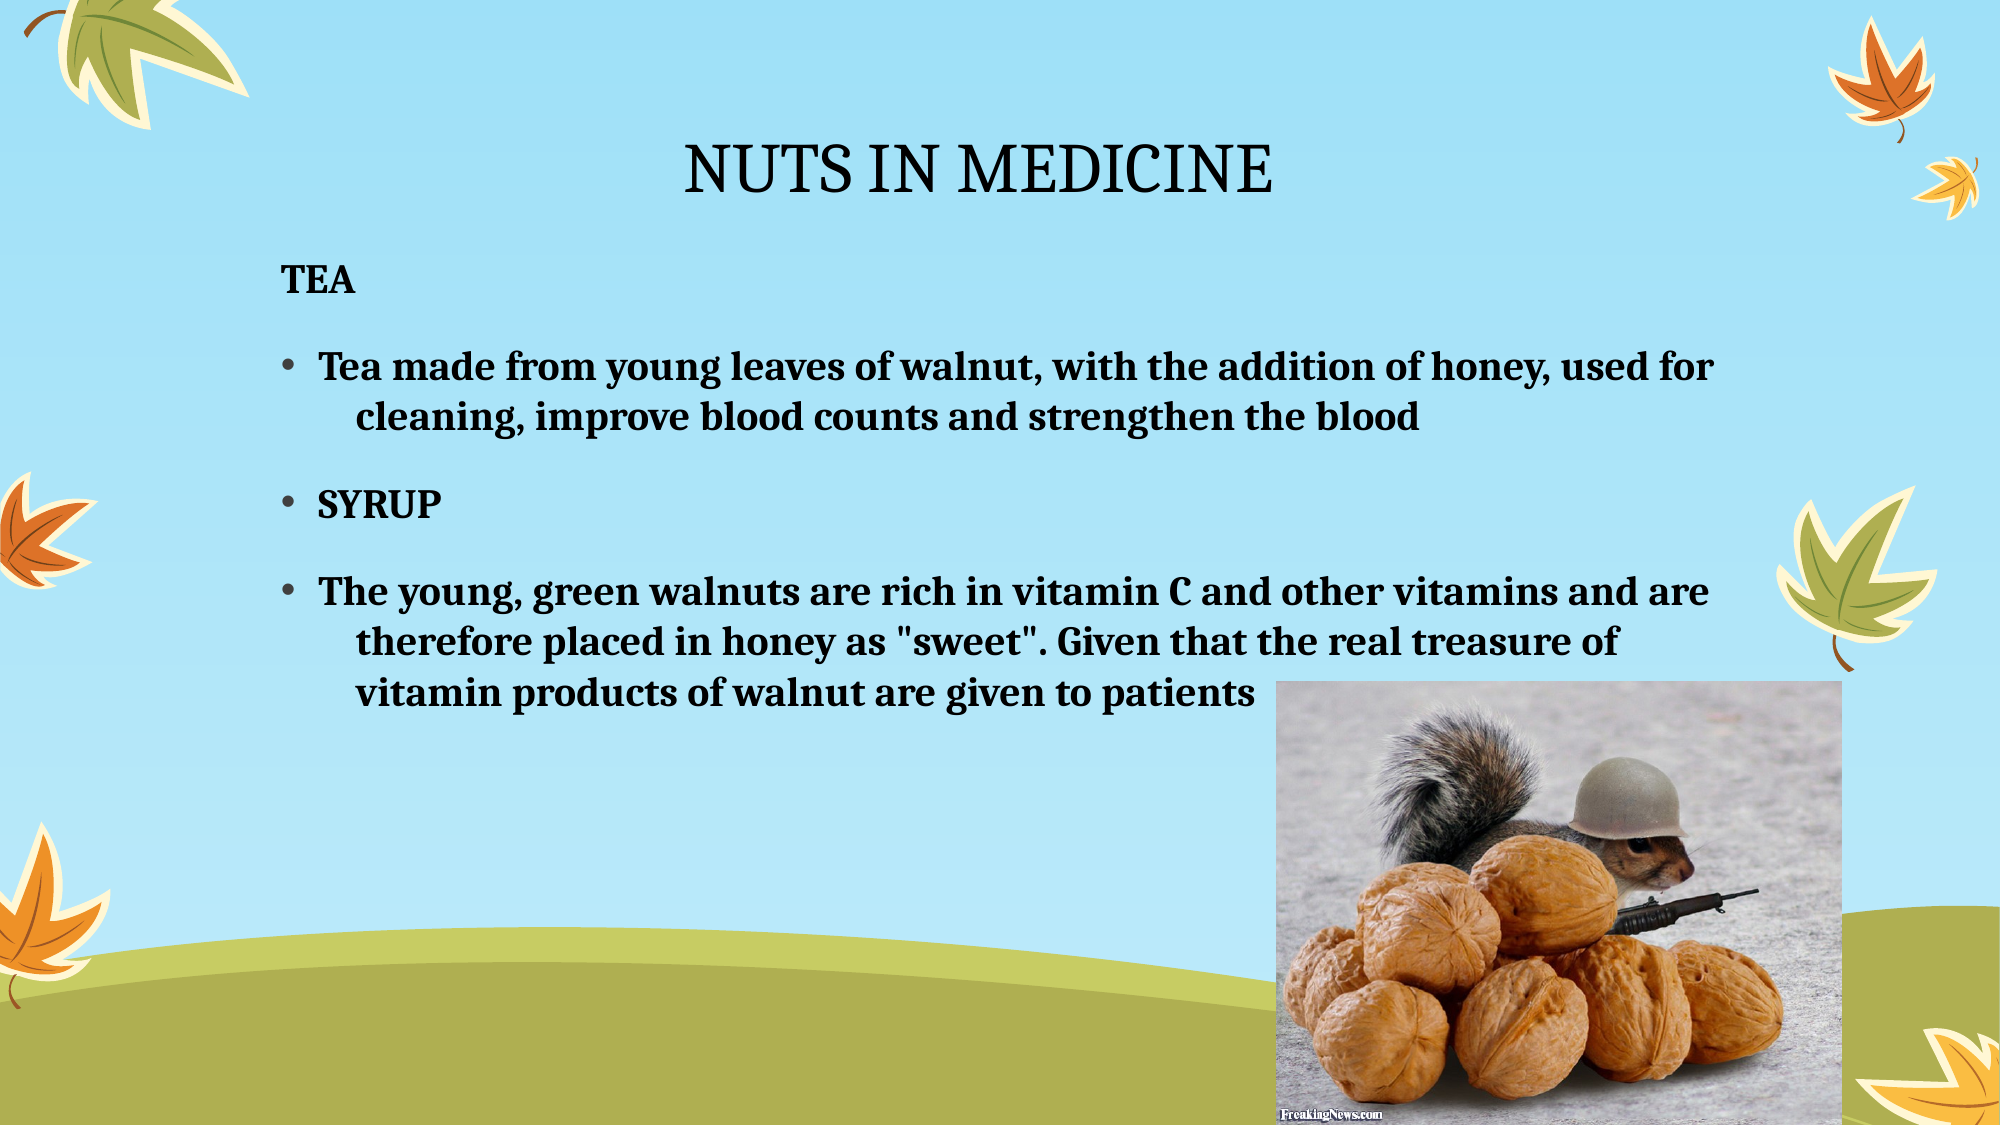

# NUTS IN MEDICINE
TEA
Tea made from young leaves of walnut, with the addition of honey, used for cleaning, improve blood counts and strengthen the blood
SYRUP
The young, green walnuts are rich in vitamin C and other vitamins and are therefore placed in honey as "sweet". Given that the real treasure of vitamin products of walnut are given to patients